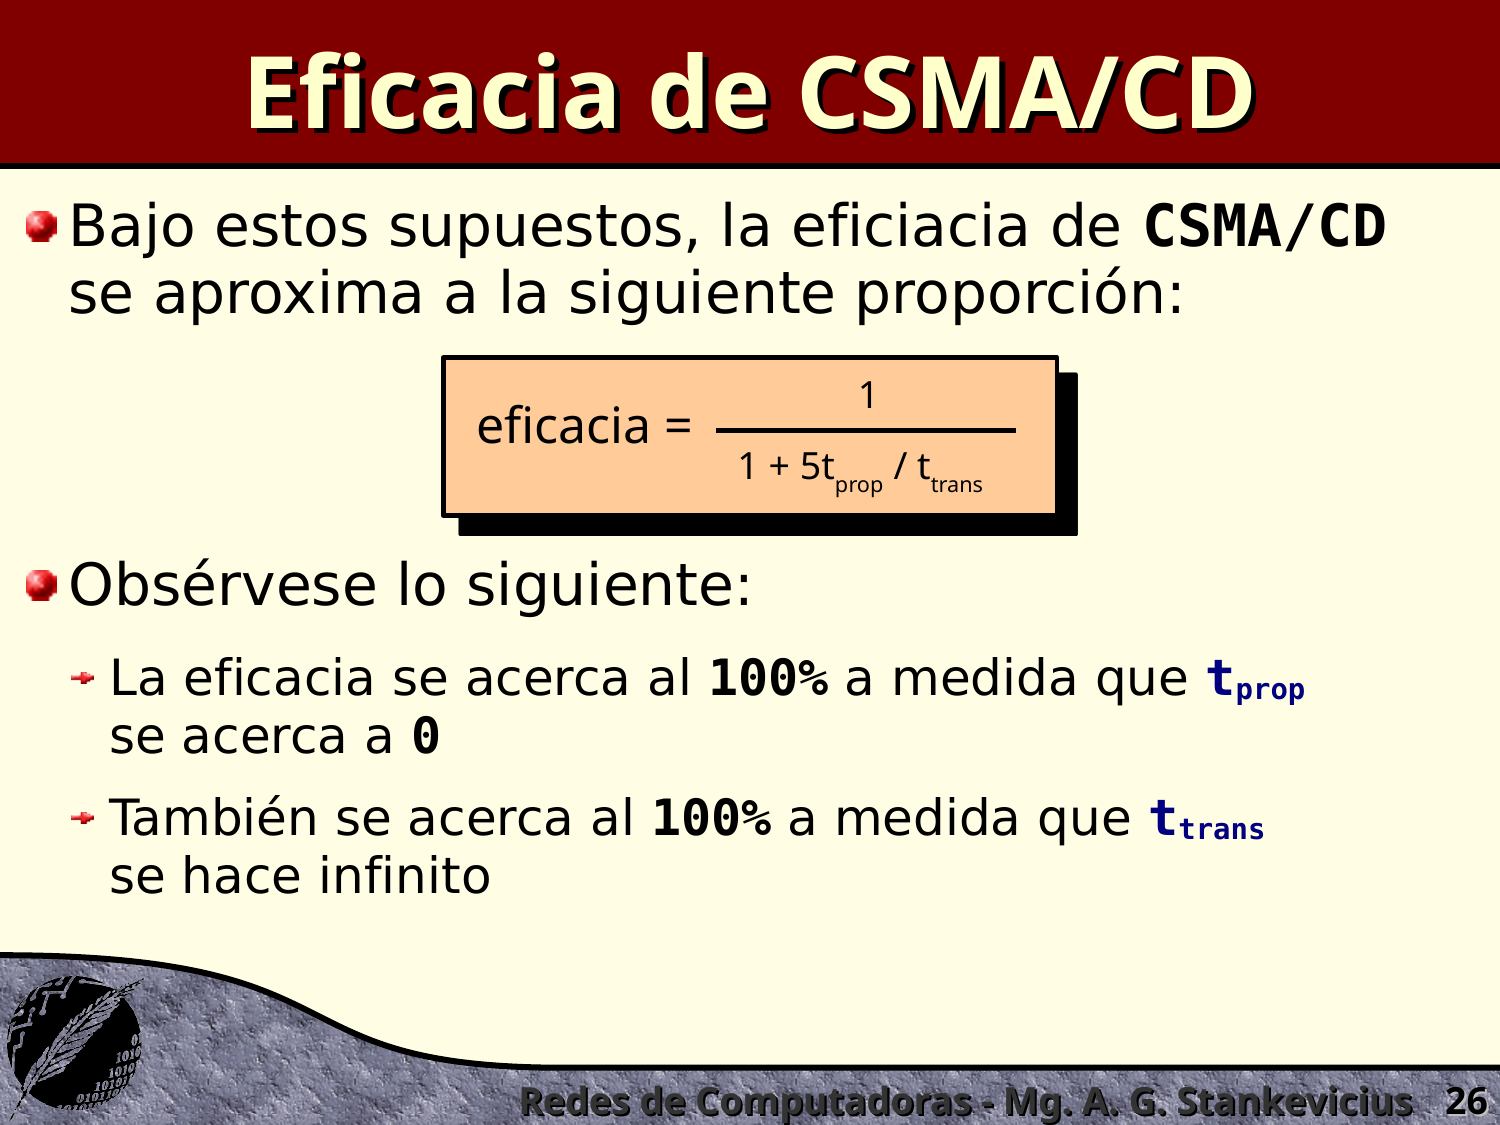

# Eficacia de CSMA/CD
Bajo estos supuestos, la eficiacia de CSMA/CD
se aproxima a la siguiente proporción:
Obsérvese lo siguiente:
La eficacia se acerca al 100% a medida que tprop
se acerca a 0
También se acerca al 100% a medida que ttrans
se hace infinito
1
eficacia =
1 + 5tprop / ttrans
26